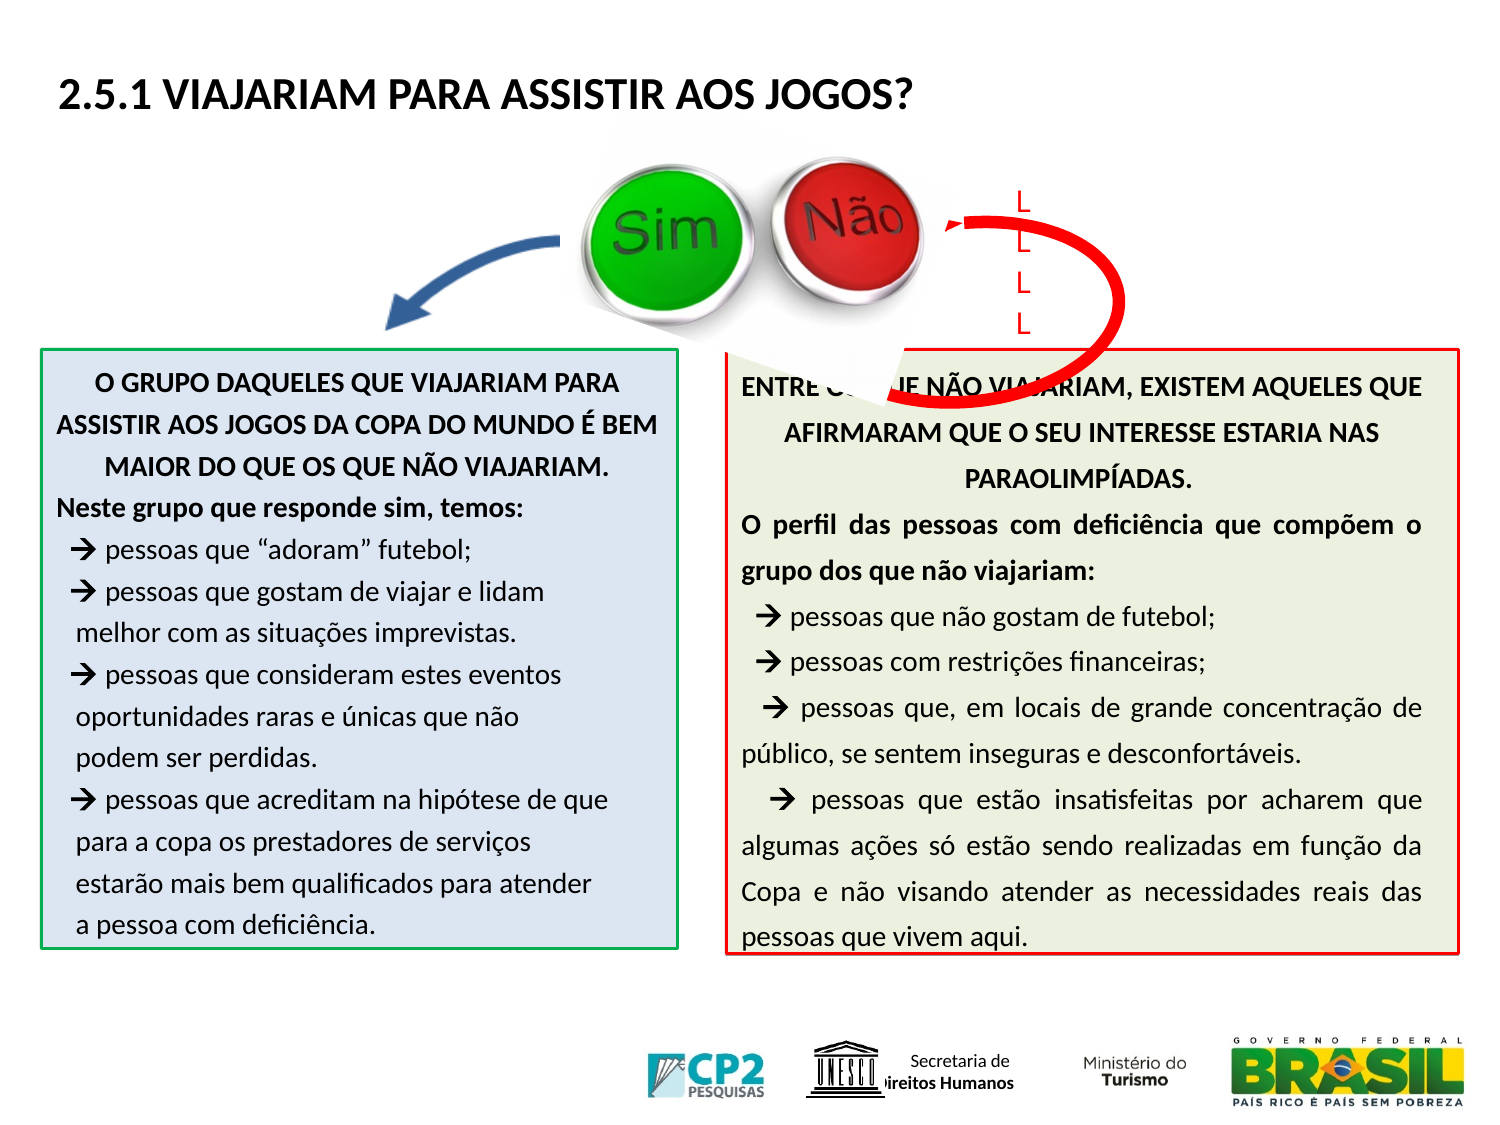

2.5.1 Viajariam para assistir aos jogos?
O grupo daqueles que viajariam para assistir aos jogos da Copa do Mundo é bem maior do que os que não viajariam.
Neste grupo que responde sim, temos:
  pessoas que “adoram” futebol;
  pessoas que gostam de viajar e lidam
 melhor com as situações imprevistas.
  pessoas que consideram estes eventos
 oportunidades raras e únicas que não
 podem ser perdidas.
  pessoas que acreditam na hipótese de que
 para a copa os prestadores de serviços
 estarão mais bem qualificados para atender
 a pessoa com deficiência.
Entre os que não viajariam, existem aqueles que afirmaram que o seu interesse estaria nas paraolimpíadas.
O perfil das pessoas com deficiência que compõem o grupo dos que não viajariam:
  pessoas que não gostam de futebol;
  pessoas com restrições financeiras;
  pessoas que, em locais de grande concentração de público, se sentem inseguras e desconfortáveis.
  pessoas que estão insatisfeitas por acharem que algumas ações só estão sendo realizadas em função da Copa e não visando atender as necessidades reais das pessoas que vivem aqui.